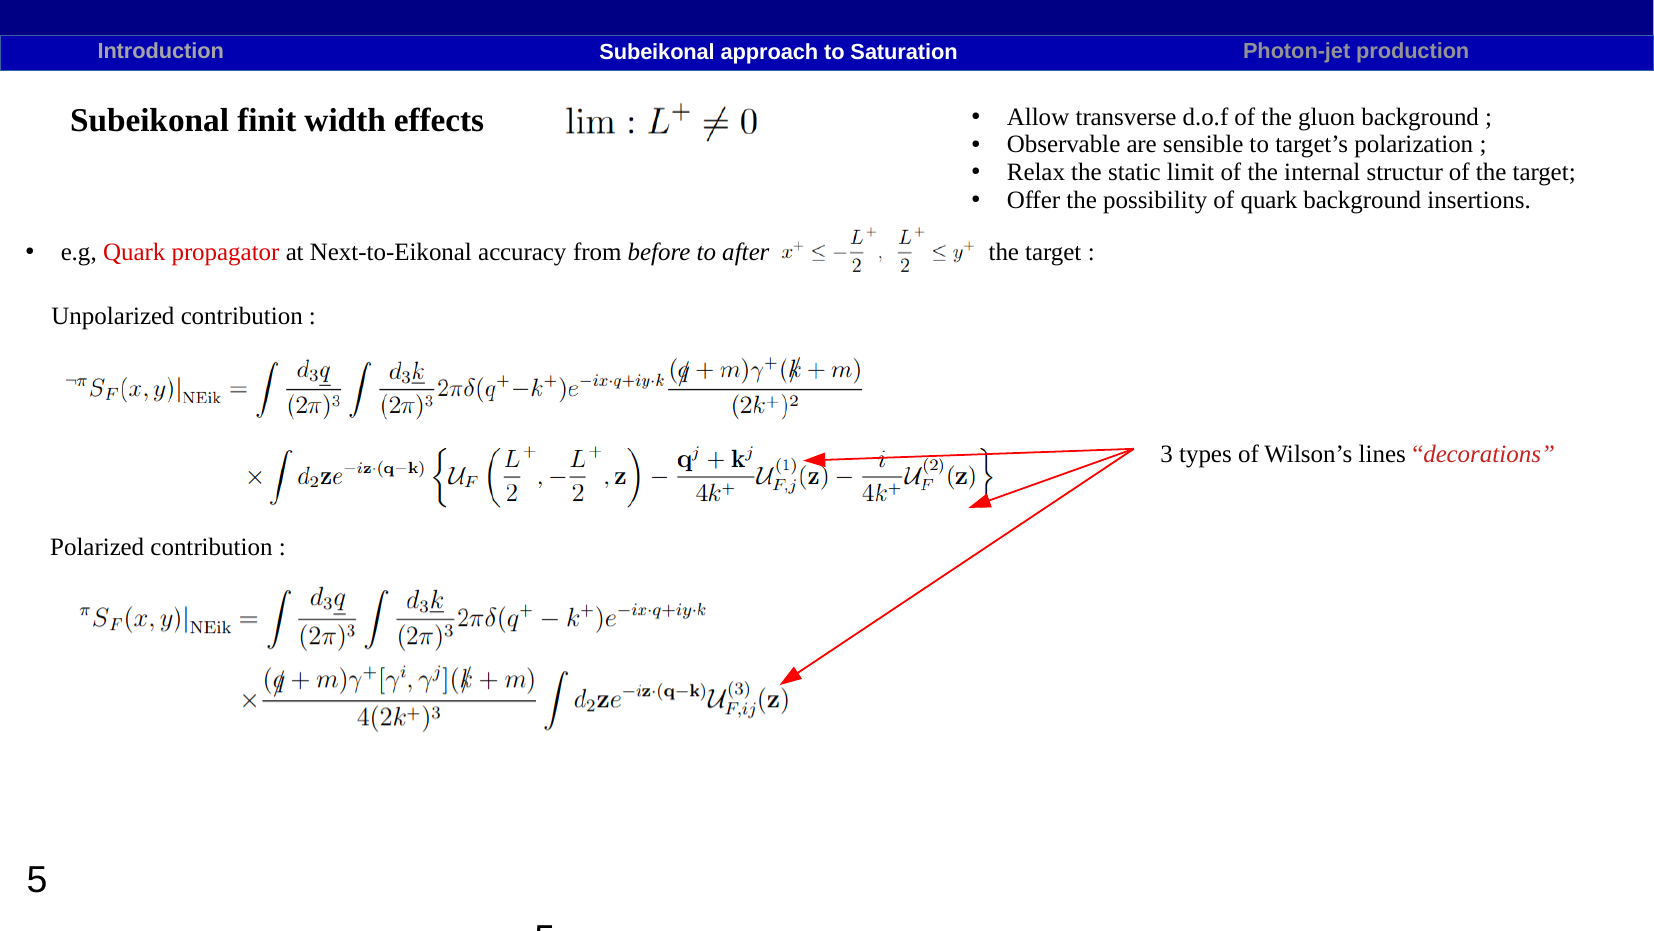

Introduction
Photon-jet production
Subeikonal approach to Saturation
 Subeikonal finit width effects
Allow transverse d.o.f of the gluon background ;
Observable are sensible to target’s polarization ;
Relax the static limit of the internal structur of the target;
Offer the possibility of quark background insertions.
e.g, Quark propagator at Next-to-Eikonal accuracy from before to after the target :
Unpolarized contribution :
3 types of Wilson’s lines “decorations”
Polarized contribution :